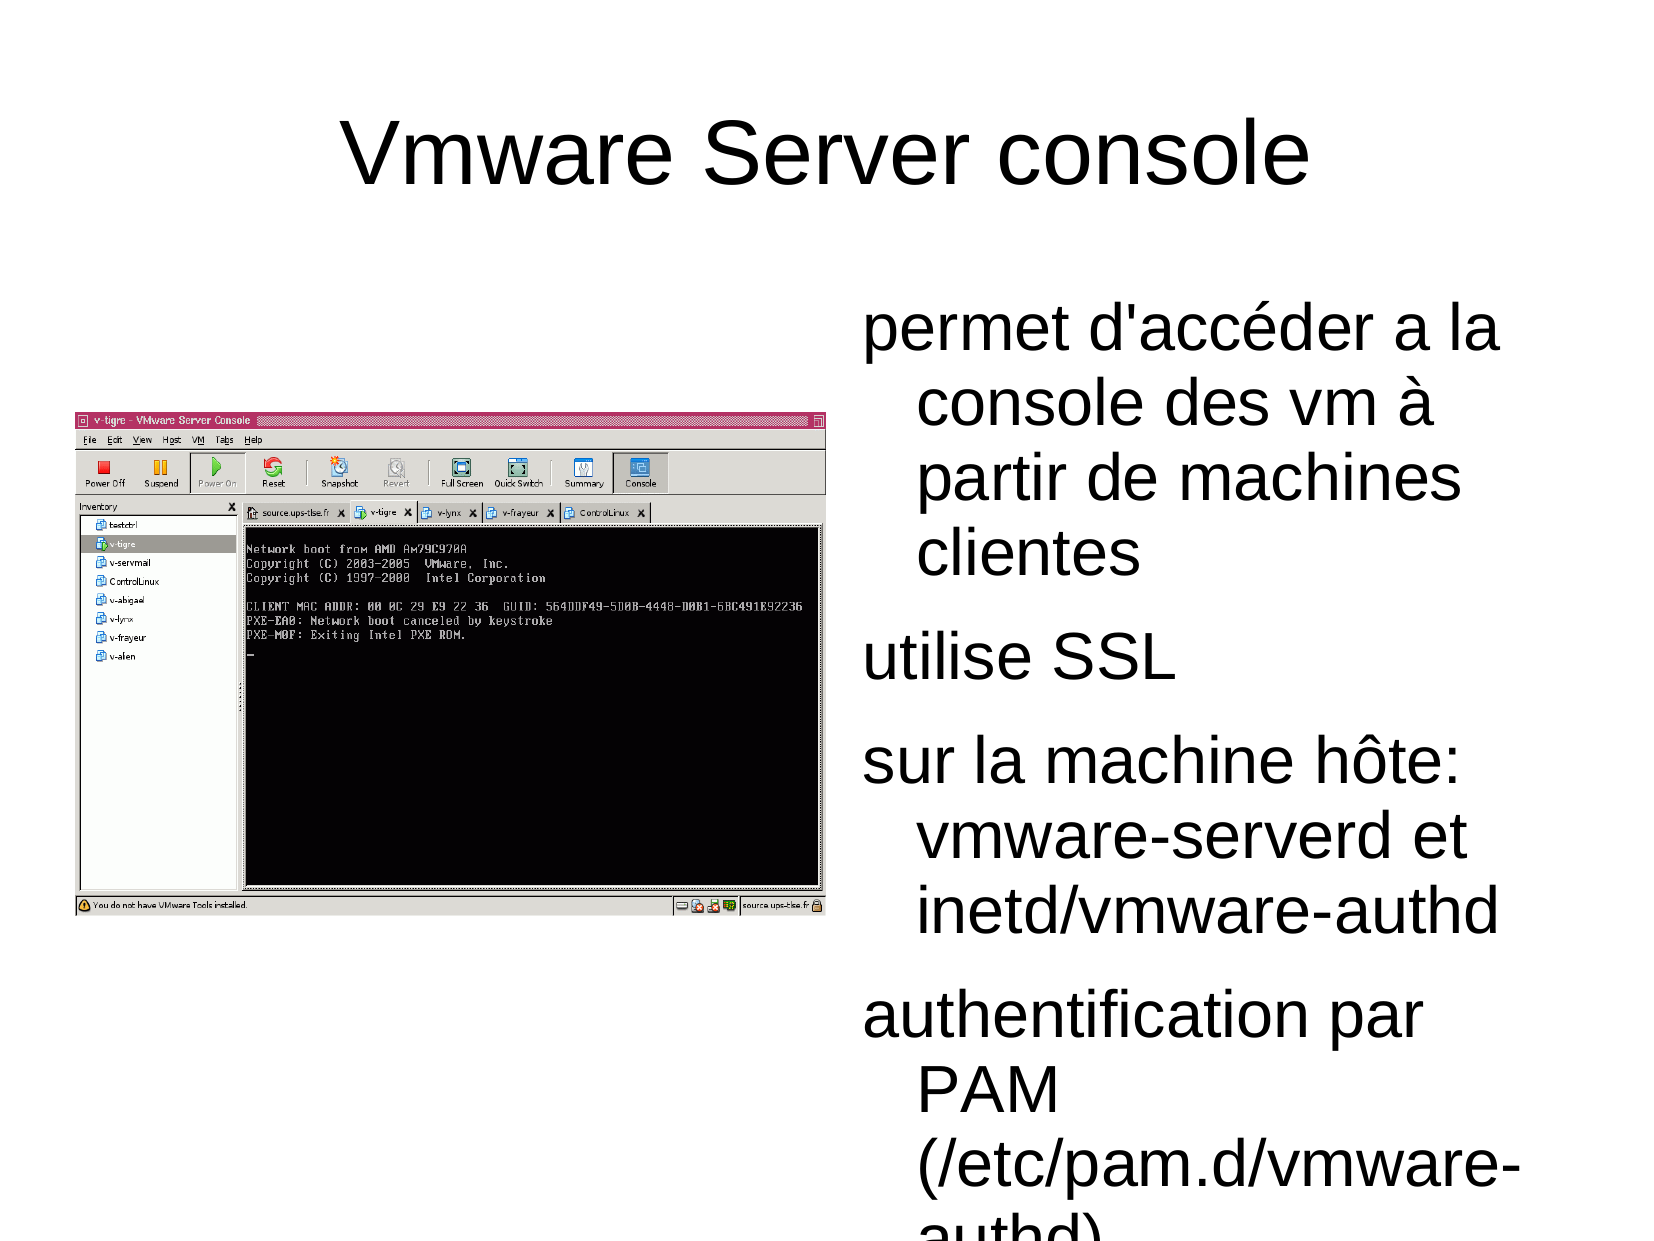

# Vmware Server console
permet d'accéder a la console des vm à partir de machines clientes
utilise SSL
sur la machine hôte: vmware-serverd et inetd/vmware-authd
authentification par PAM (/etc/pam.d/vmware-authd)